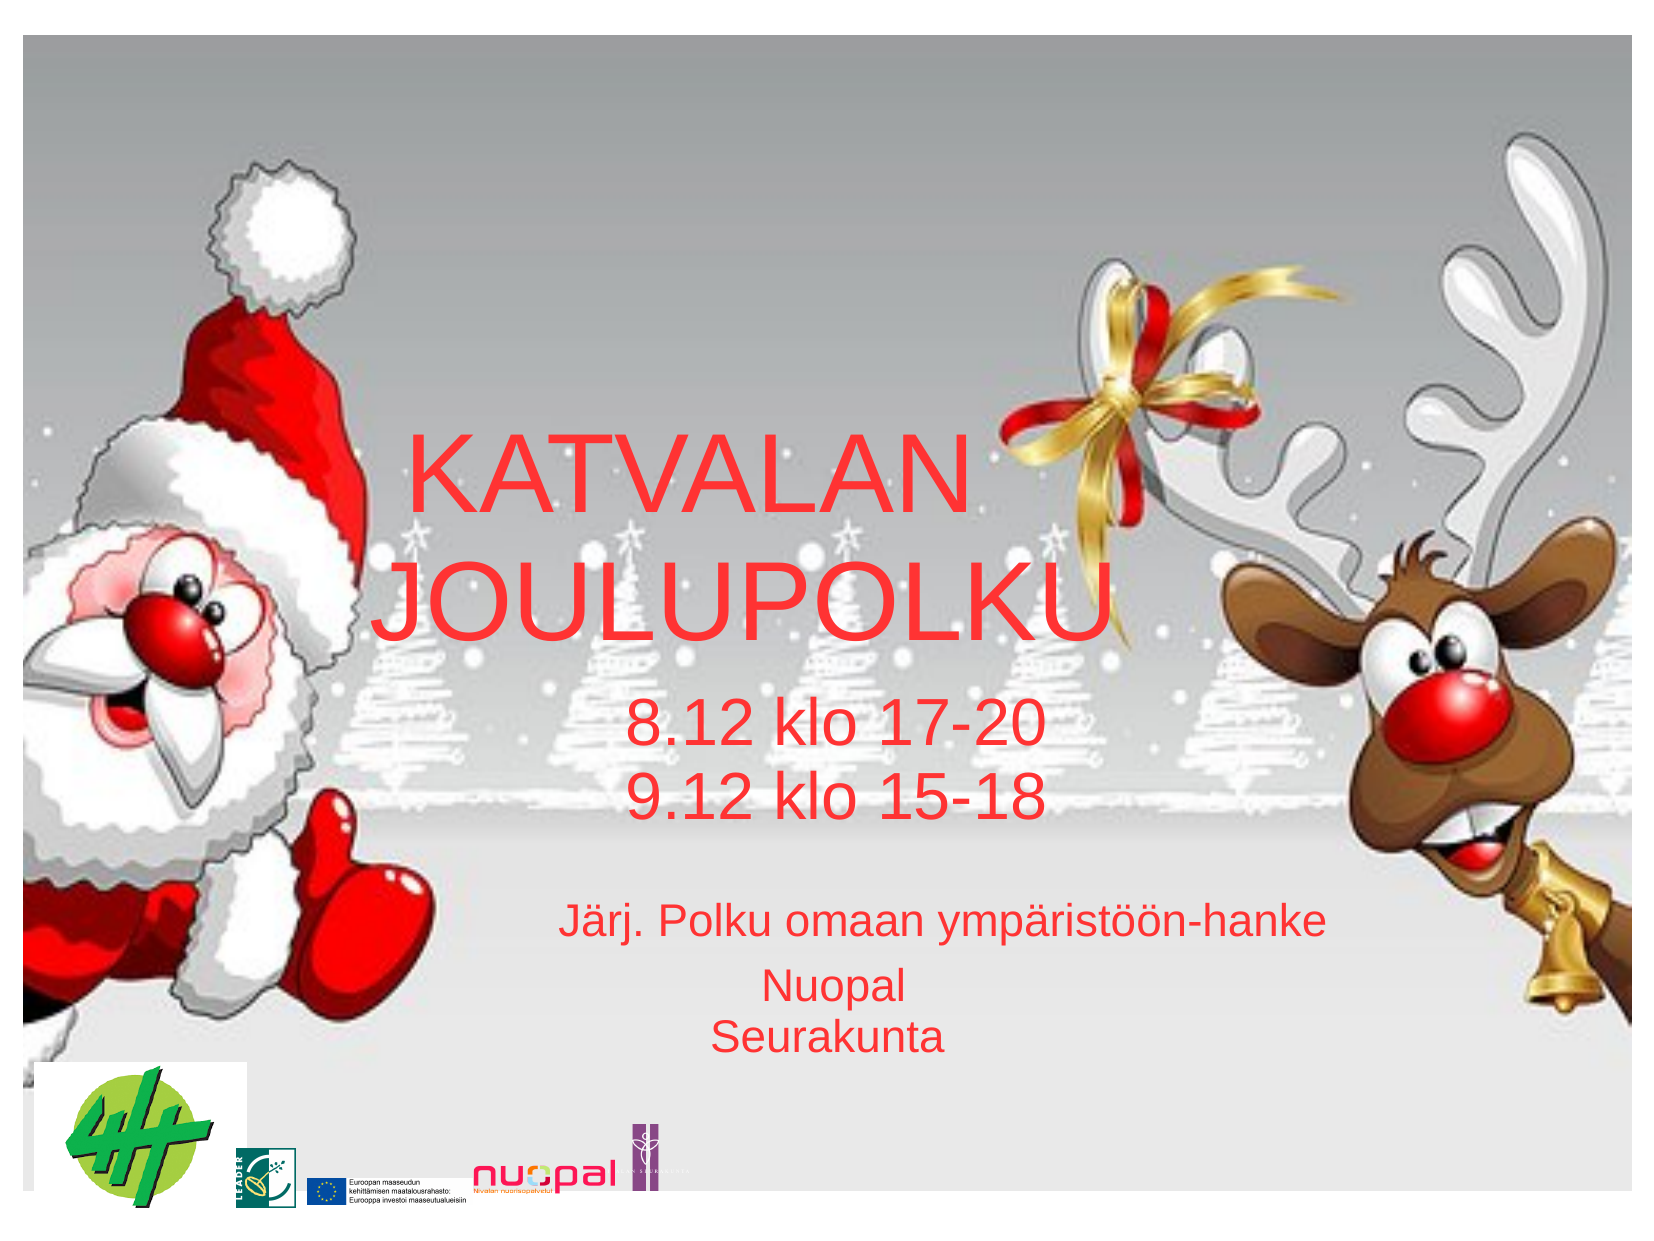

8.12 klo 17-20
 9.12 klo 15-18
 Järj. Polku omaan ympäristöön-hanke
 Nuopal
Seurakunta
#
KATVALAN
JOULUPOLKU